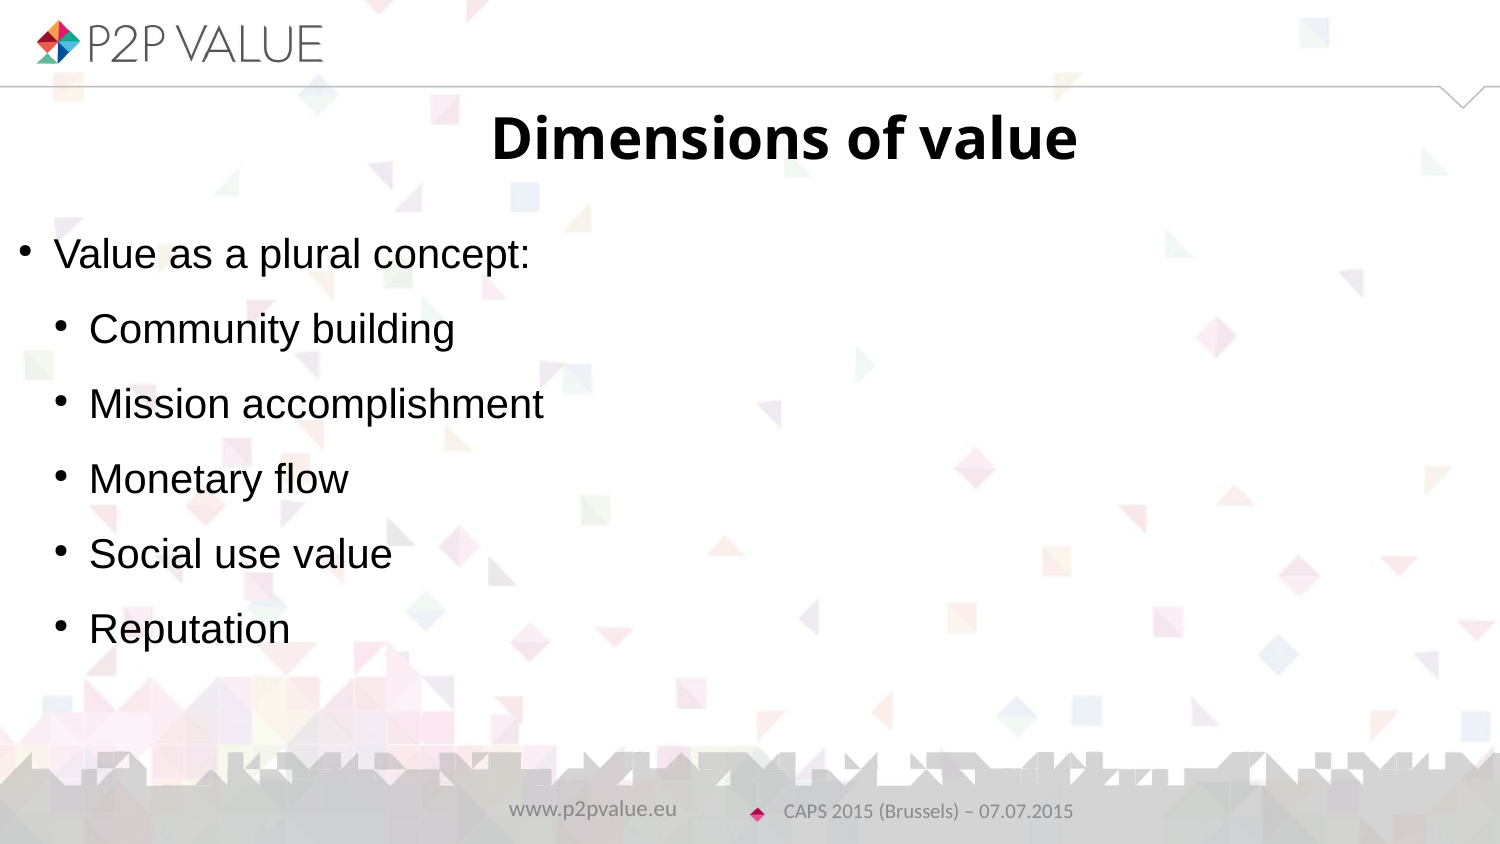

# Dimensions of value
Value as a plural concept:
Community building
Mission accomplishment
Monetary flow
Social use value
Reputation
www.p2pvalue.eu
CAPS 2015 (Brussels) – 07.07.2015